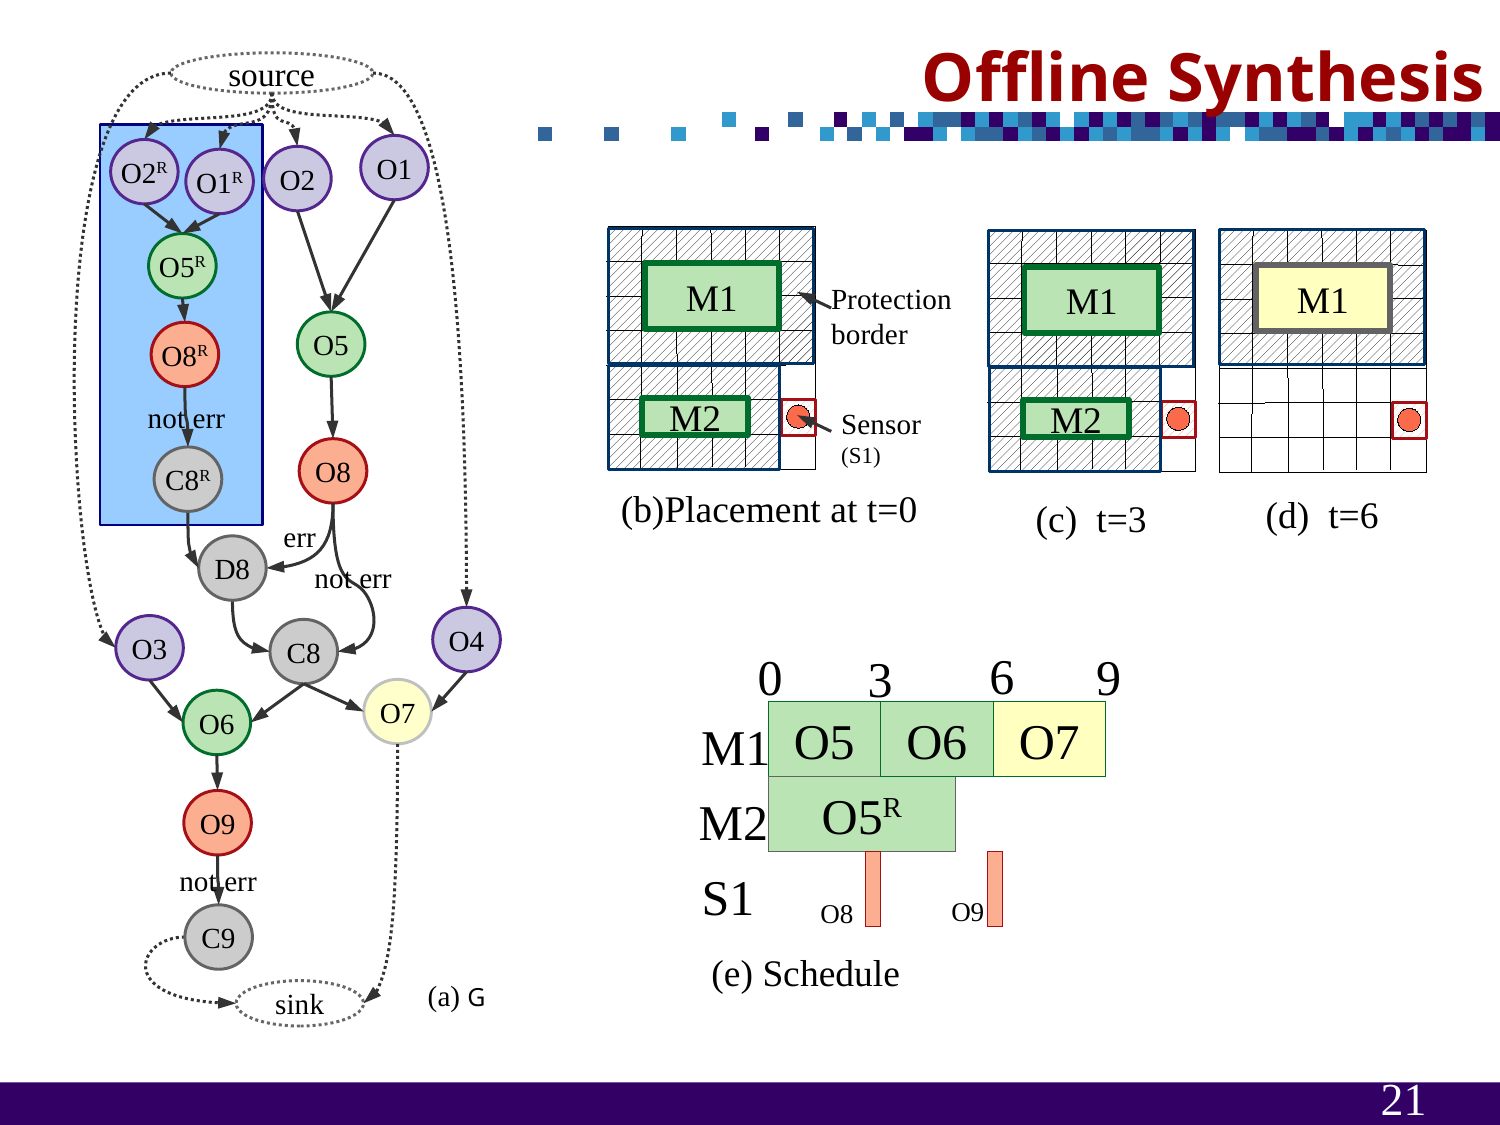

# Offline Synthesis
source
O1
O2R
O2
O1R
M1
M1
M1
O5R
Protection border
O5
O8R
M2
M2
Sensor
(S1)
O8
C8R
(b)Placement at t=0
(d) t=6
(c) t=3
D8
O4
O3
C8
6
0
9
3
O7
O6
O5
O6
O7
M1
O5R
M2
O9
S1
O9
O8
C9
(e) Schedule
(a) G
sink